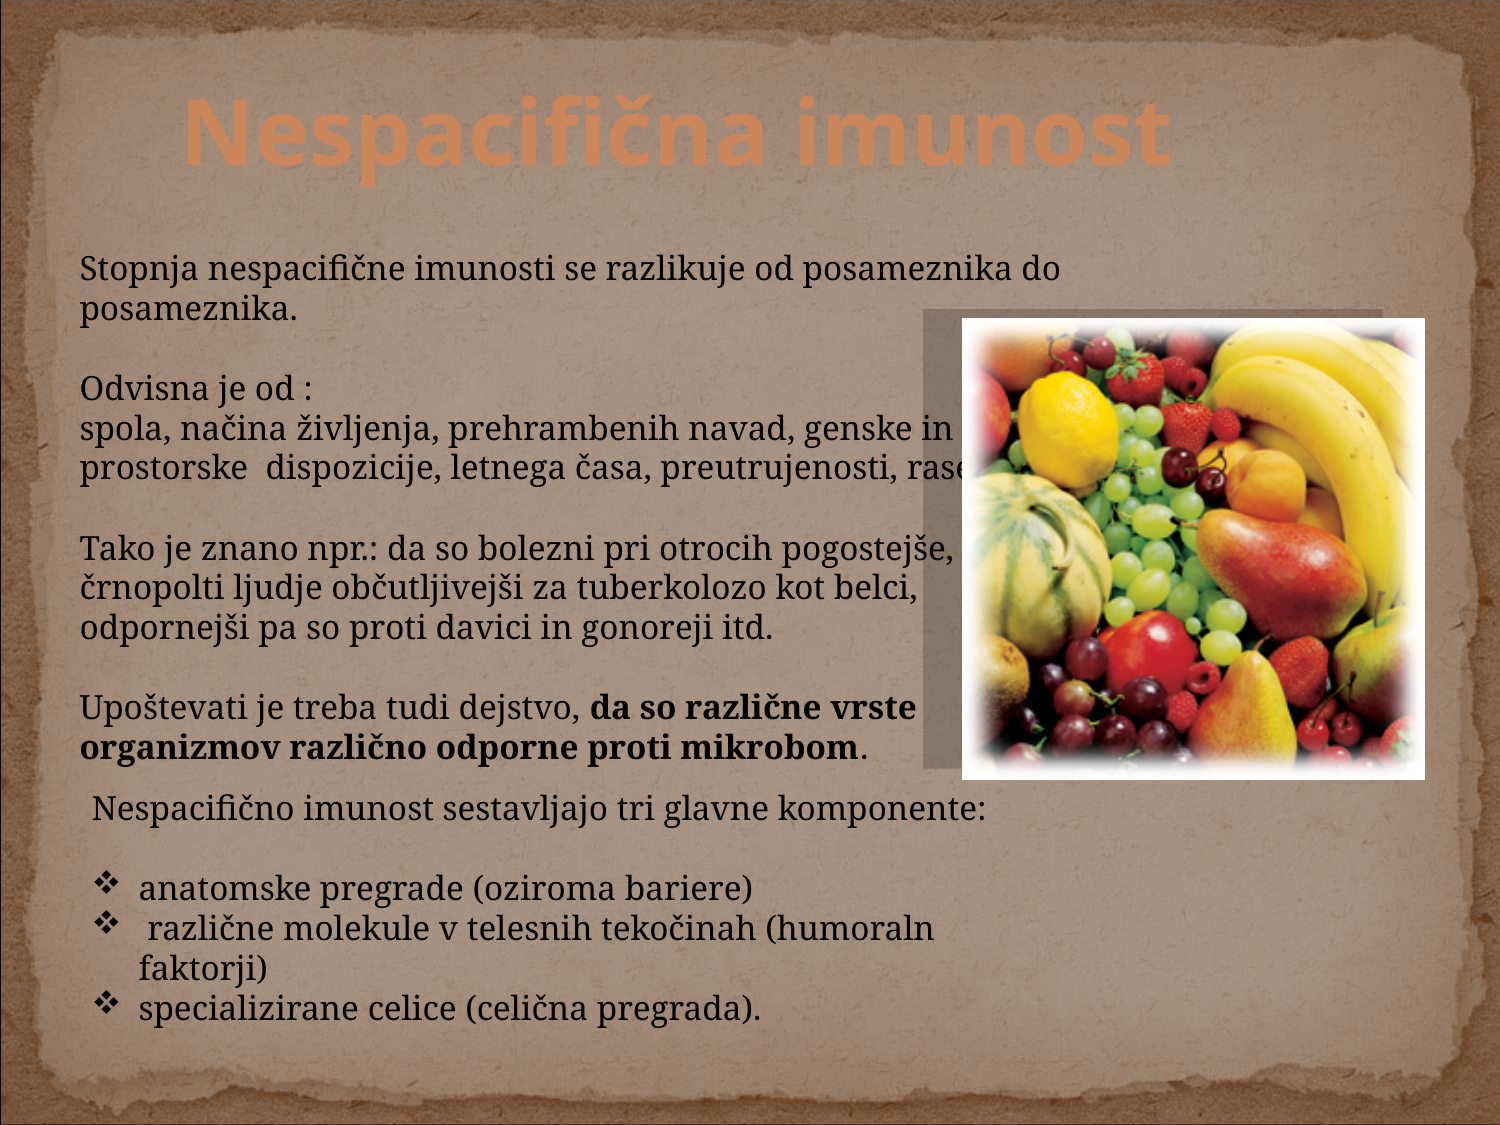

Nespacifična imunost
Stopnja nespacifične imunosti se razlikuje od posameznika do posameznika.
Odvisna je od :
spola, načina življenja, prehrambenih navad, genske in
prostorske dispozicije, letnega časa, preutrujenosti, rase ...
Tako je znano npr.: da so bolezni pri otrocih pogostejše, da so
črnopolti ljudje občutljivejši za tuberkolozo kot belci,
odpornejši pa so proti davici in gonoreji itd.
Upoštevati je treba tudi dejstvo, da so različne vrste
organizmov različno odporne proti mikrobom.
Nespacifično imunost sestavljajo tri glavne komponente:
anatomske pregrade (oziroma bariere)
 različne molekule v telesnih tekočinah (humoraln faktorji)
specializirane celice (celična pregrada).